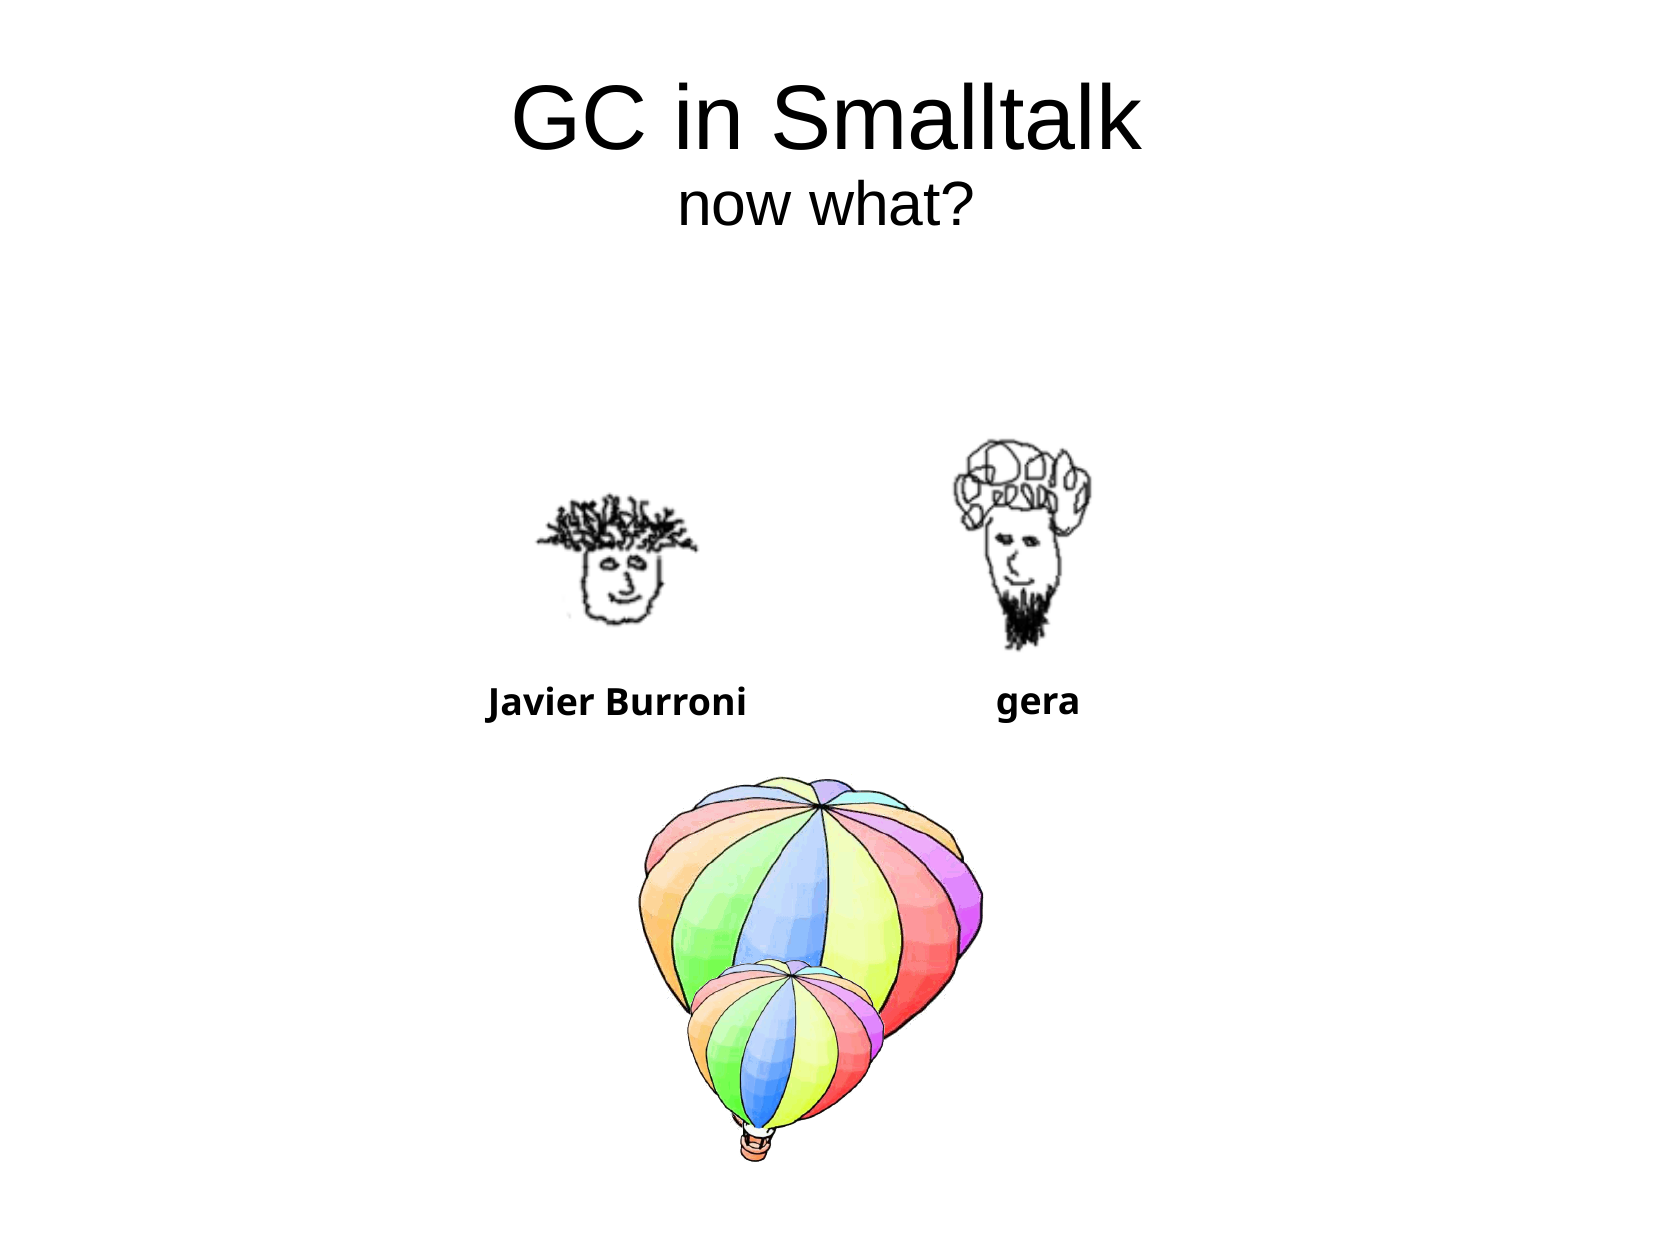

# GC in Smalltalk now what?
gera
Javier Burroni